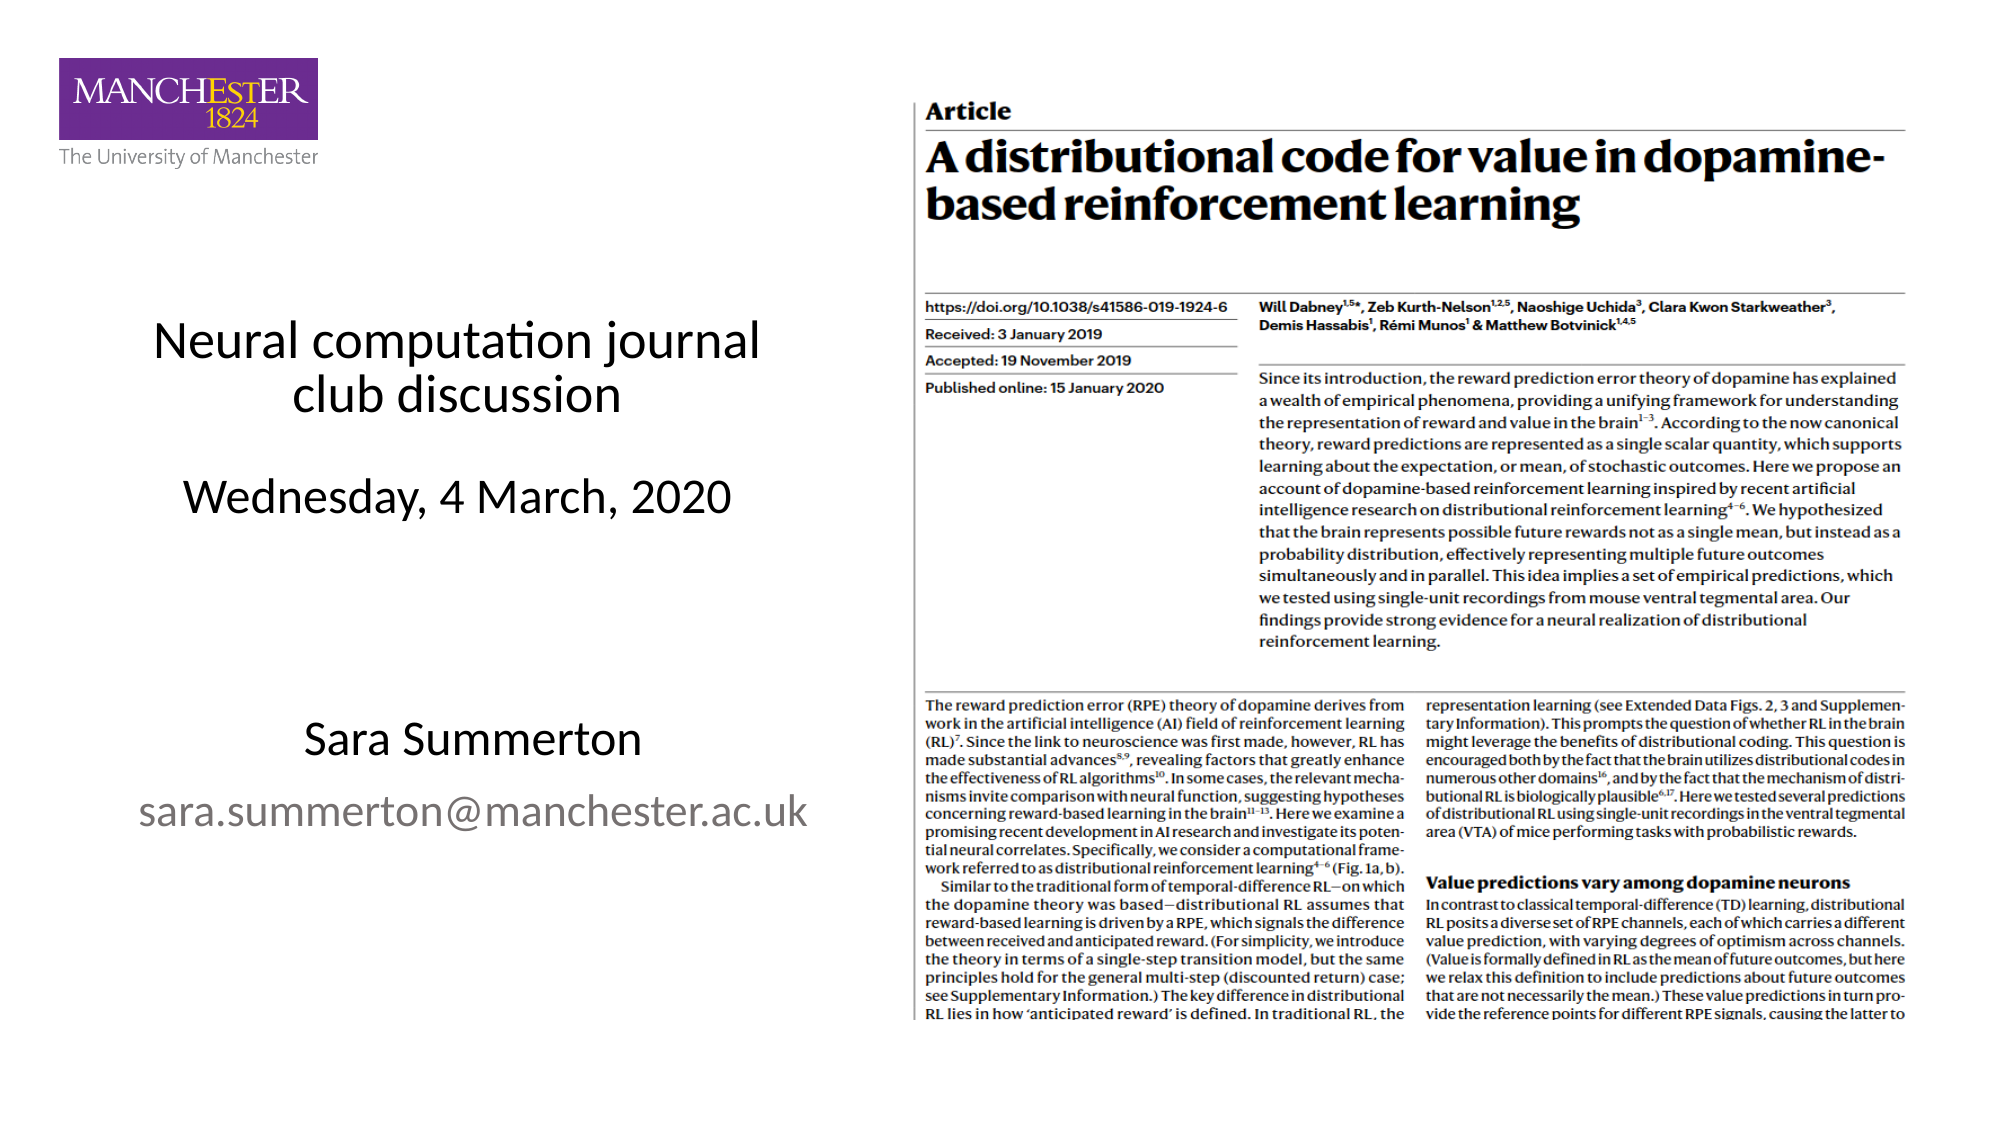

Neural computation journal club discussion
Wednesday, 4 March, 2020
# Sara Summerton
sara.summerton@manchester.ac.uk